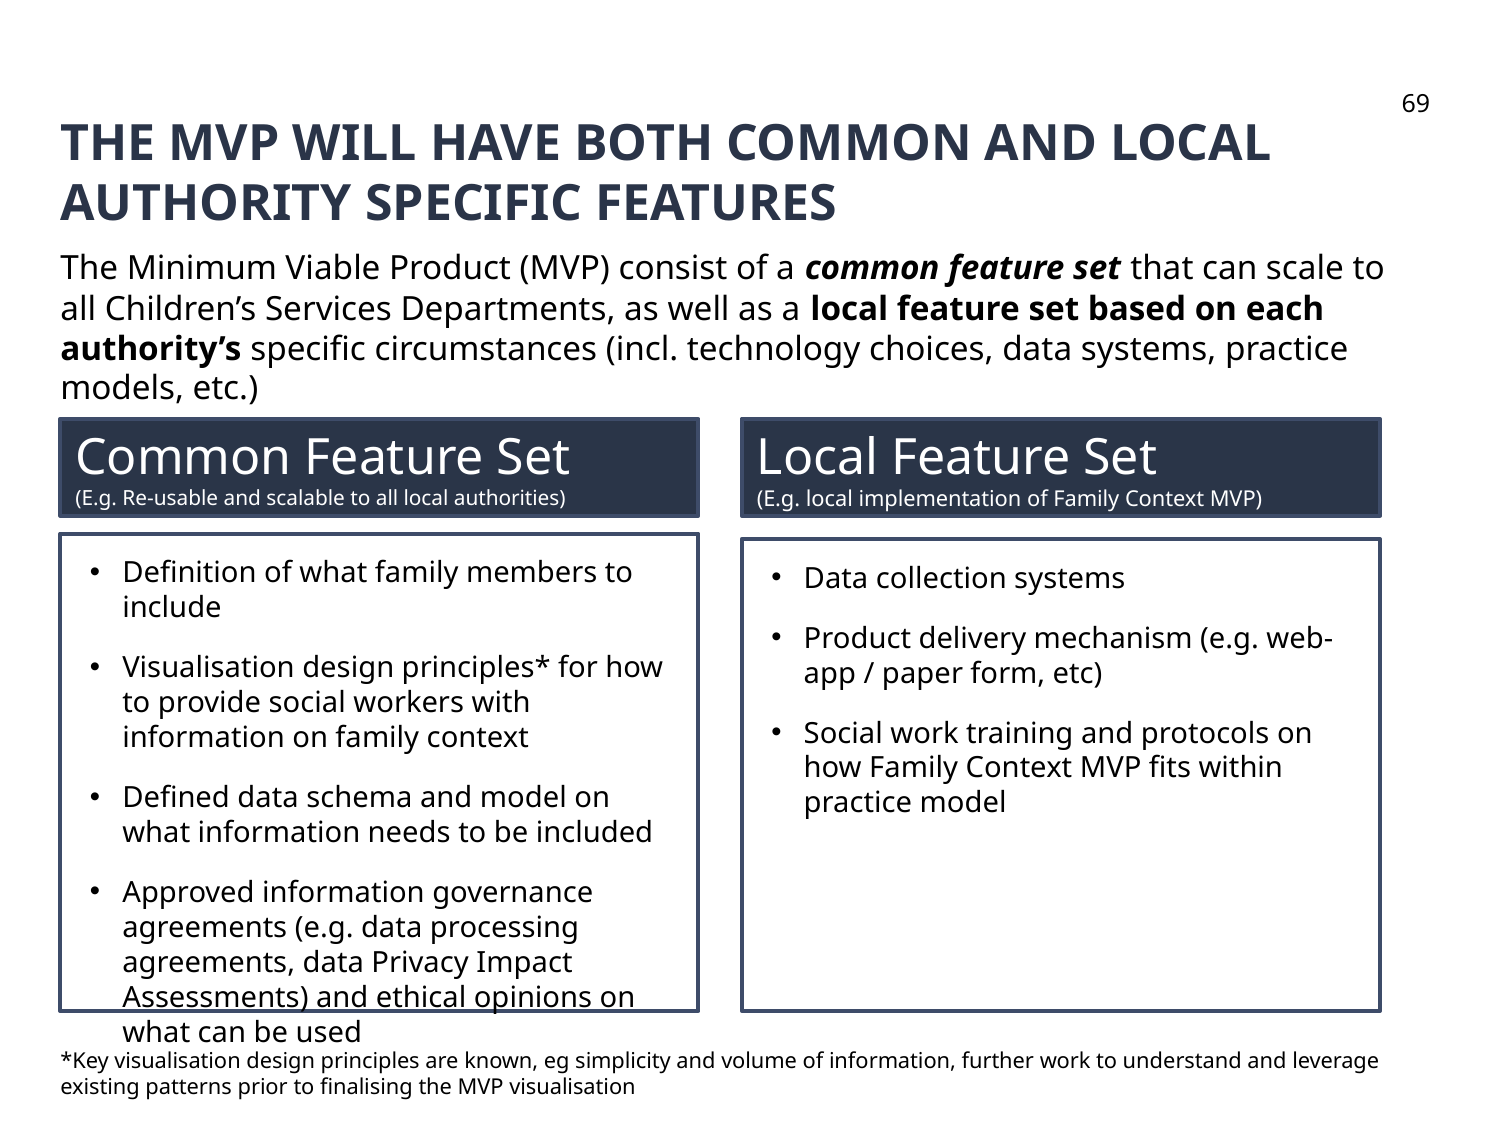

THE MVP WILL HAVE BOTH COMMON AND LOCAL AUTHORITY SPECIFIC FEATURES
The Minimum Viable Product (MVP) consist of a common feature set that can scale to all Children’s Services Departments, as well as a local feature set based on each authority’s specific circumstances (incl. technology choices, data systems, practice models, etc.)
Local Feature Set
(E.g. local implementation of Family Context MVP)
Data collection systems
Product delivery mechanism (e.g. web-app / paper form, etc)
Social work training and protocols on how Family Context MVP fits within practice model
Common Feature Set
(E.g. Re-usable and scalable to all local authorities)
Definition of what family members to include
Visualisation design principles* for how to provide social workers with information on family context
Defined data schema and model on what information needs to be included
Approved information governance agreements (e.g. data processing agreements, data Privacy Impact Assessments) and ethical opinions on what can be used
*Key visualisation design principles are known, eg simplicity and volume of information, further work to understand and leverage existing patterns prior to finalising the MVP visualisation